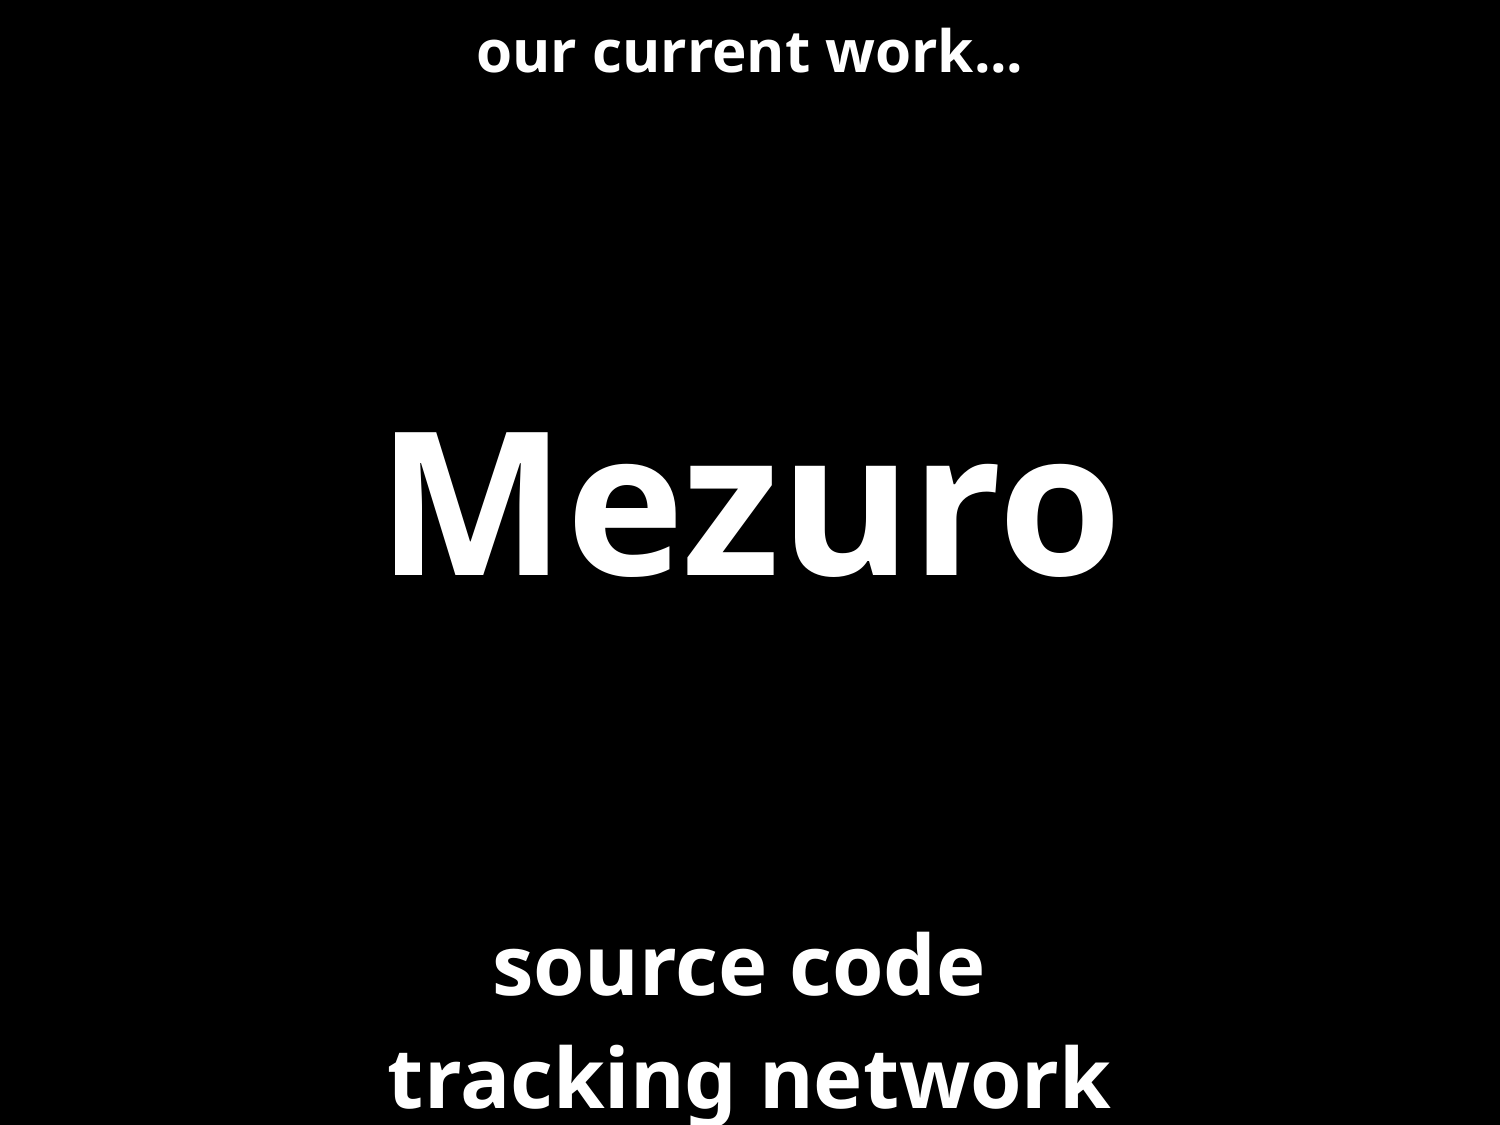

# our current work... Mezuro source code tracking network